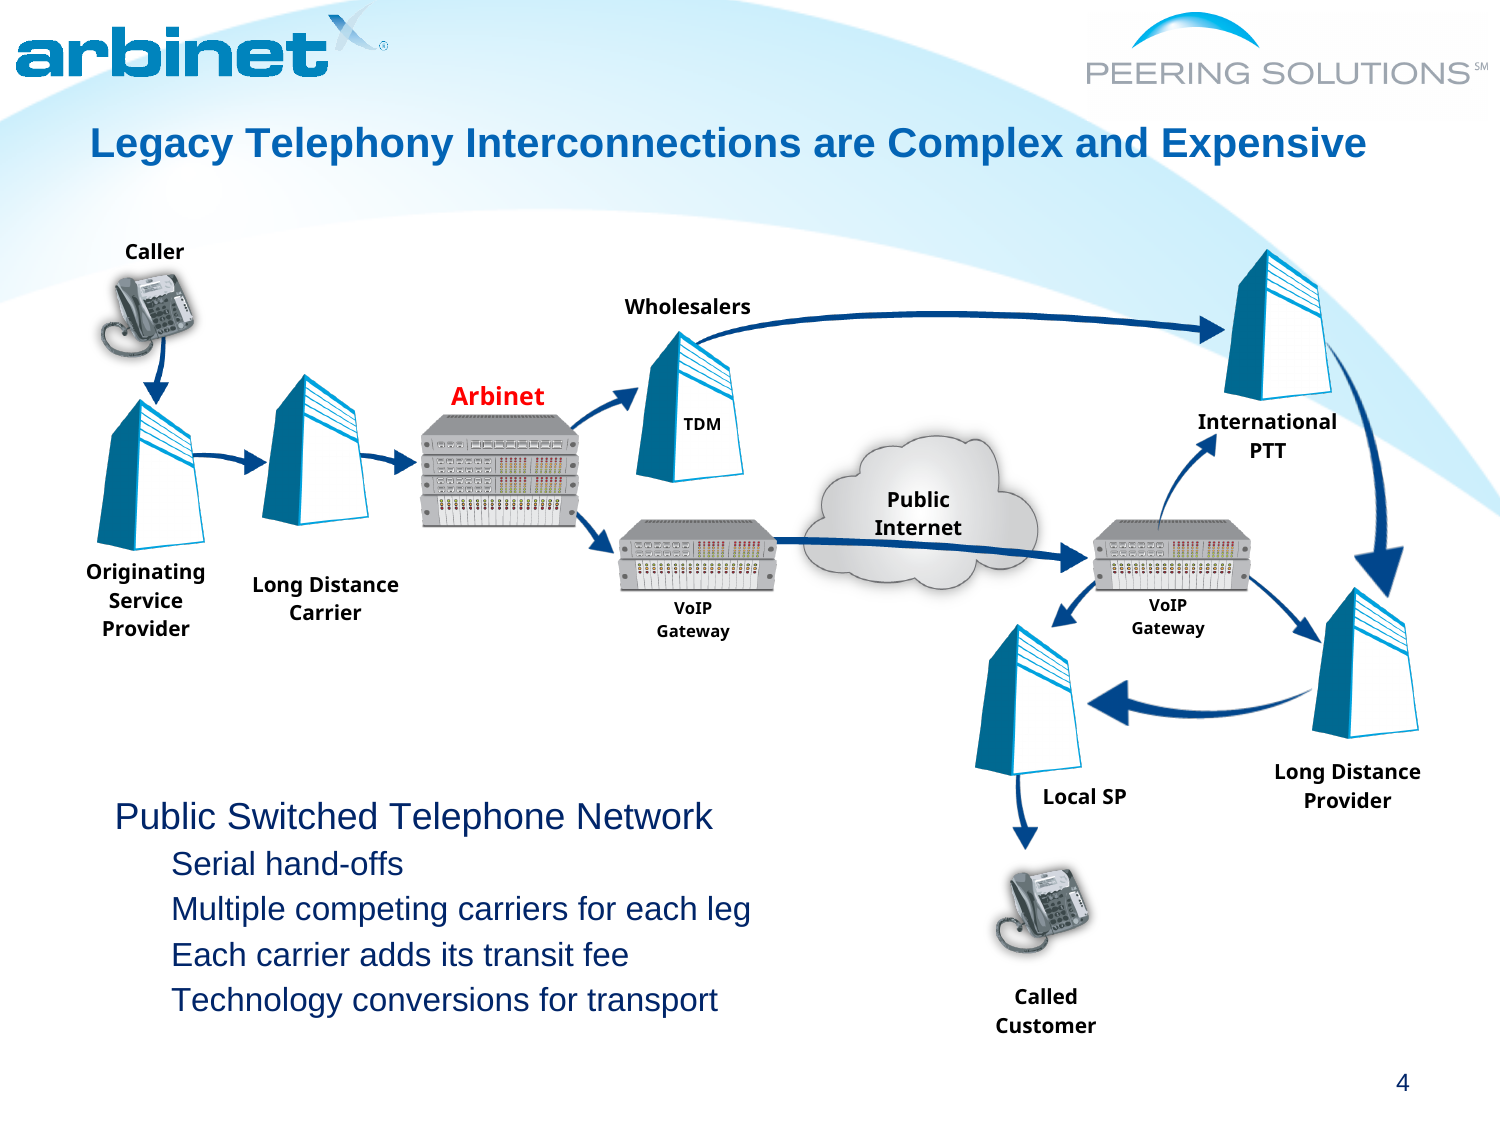

# Legacy Telephony Interconnections are Complex and Expensive
Caller
Wholesalers
Arbinet
International
PTT
TDM
Public
Internet
Originating
Service
Provider
Long Distance
Carrier
VoIP
Gateway
VoIP
Gateway
Long Distance
Provider
Local SP
Public Switched Telephone Network
Serial hand-offs
Multiple competing carriers for each leg
Each carrier adds its transit fee
Technology conversions for transport
Called
Customer
4